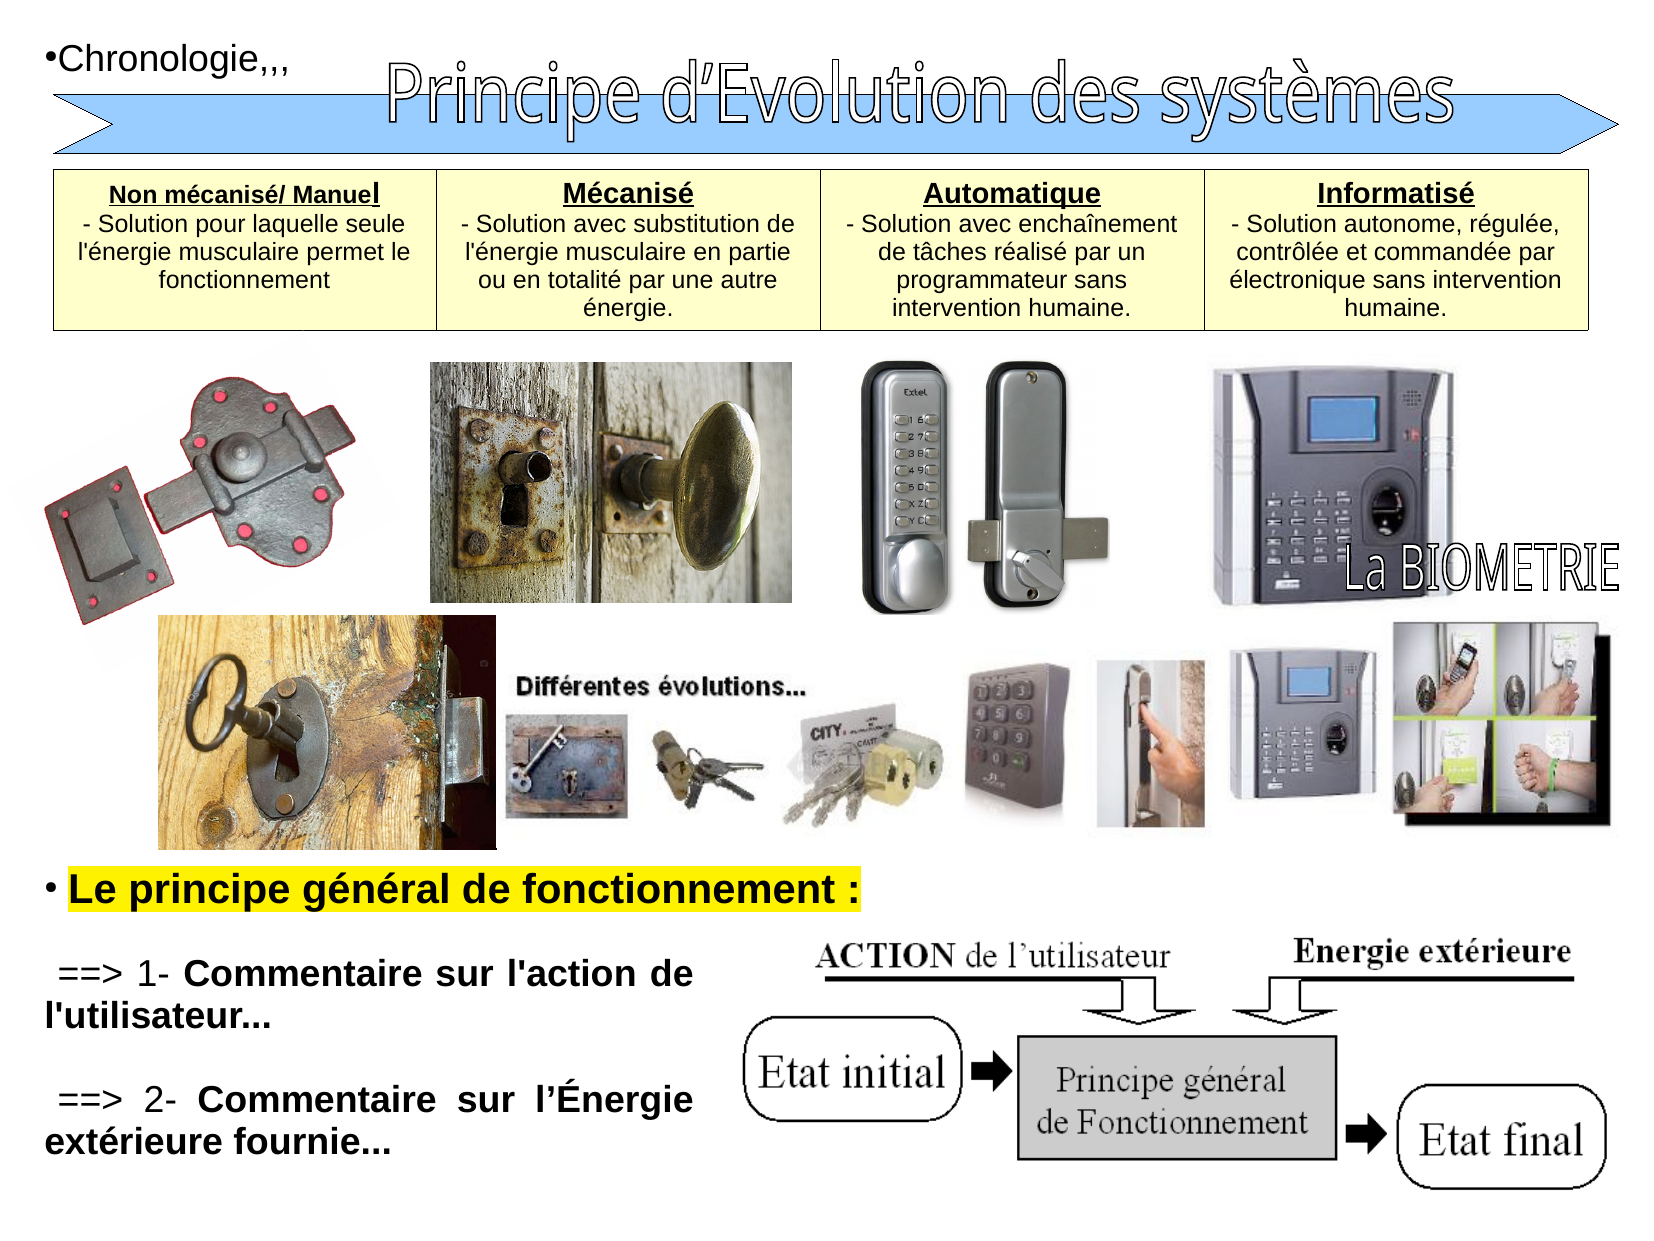

Chronologie,,,
Principe d’Evolution des systèmes
| Non mécanisé/ Manuel - Solution pour laquelle seule l'énergie musculaire permet le fonctionnement | Mécanisé - Solution avec substitution de l'énergie musculaire en partie ou en totalité par une autre énergie. | Automatique - Solution avec enchaînement de tâches réalisé par un programmateur sans intervention humaine. | Informatisé - Solution autonome, régulée, contrôlée et commandée par électronique sans intervention humaine. |
| --- | --- | --- | --- |
La BIOMETRIE
 Le principe général de fonctionnement :
==> 1- Commentaire sur l'action de l'utilisateur...
==> 2- Commentaire sur l’Énergie extérieure fournie...